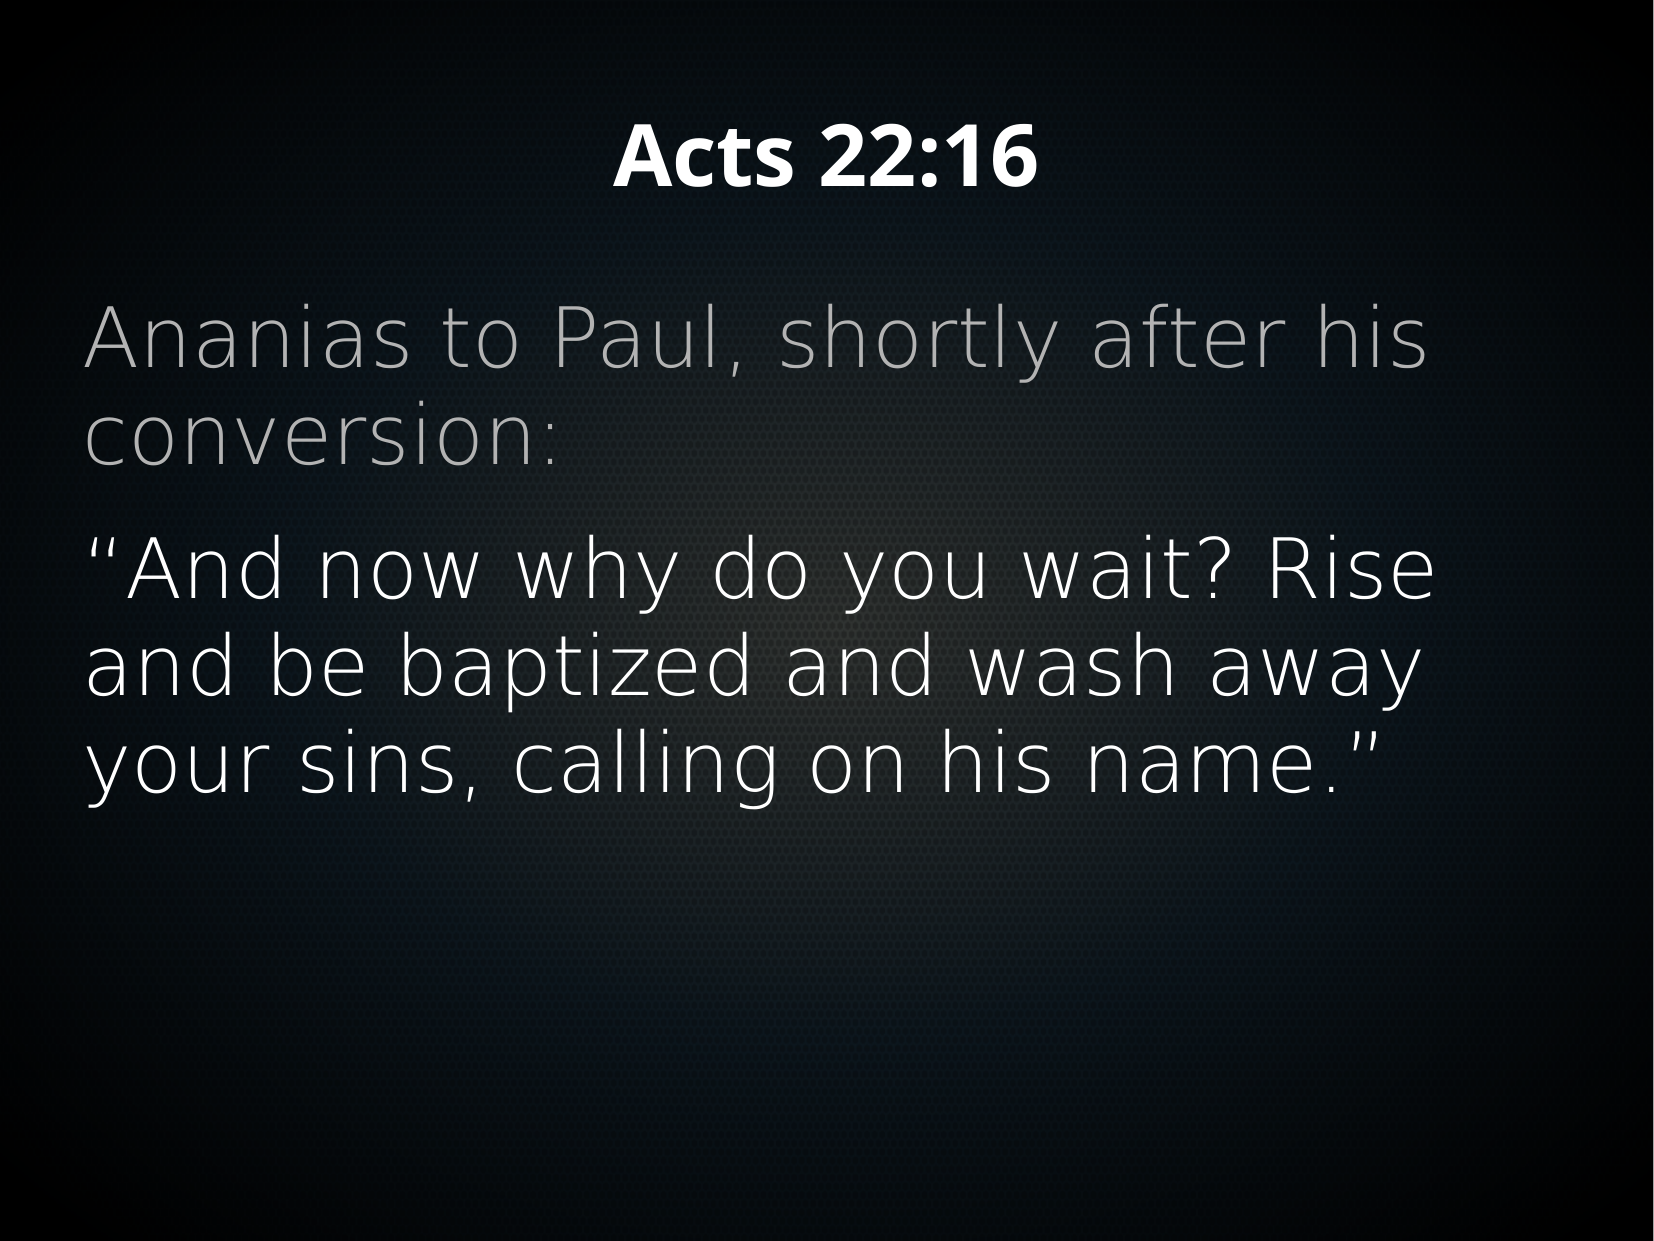

# Acts 22:16
Ananias to Paul, shortly after his conversion:
“And now why do you wait? Rise and be baptized and wash away your sins, calling on his name.”